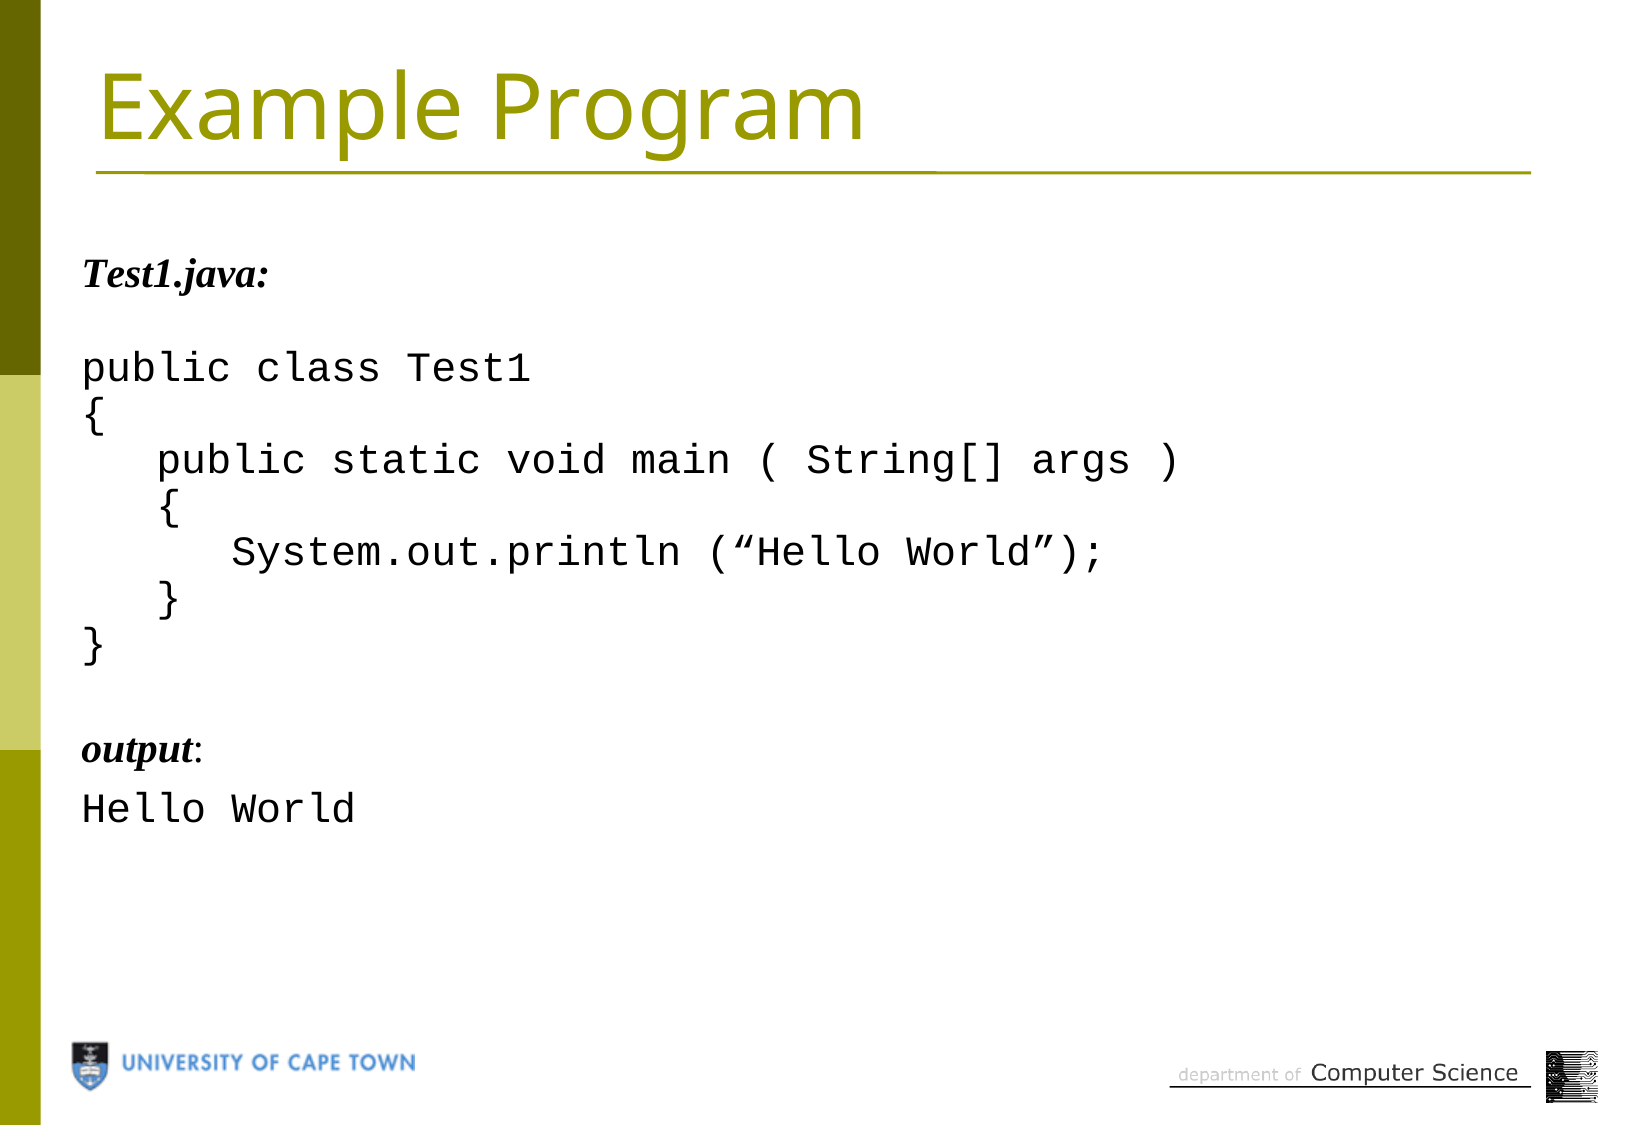

# Example Program
Test1.java:
public class Test1
{
 public static void main ( String[] args )‏
 {
 System.out.println (“Hello World”);
 }
}
output:
Hello World